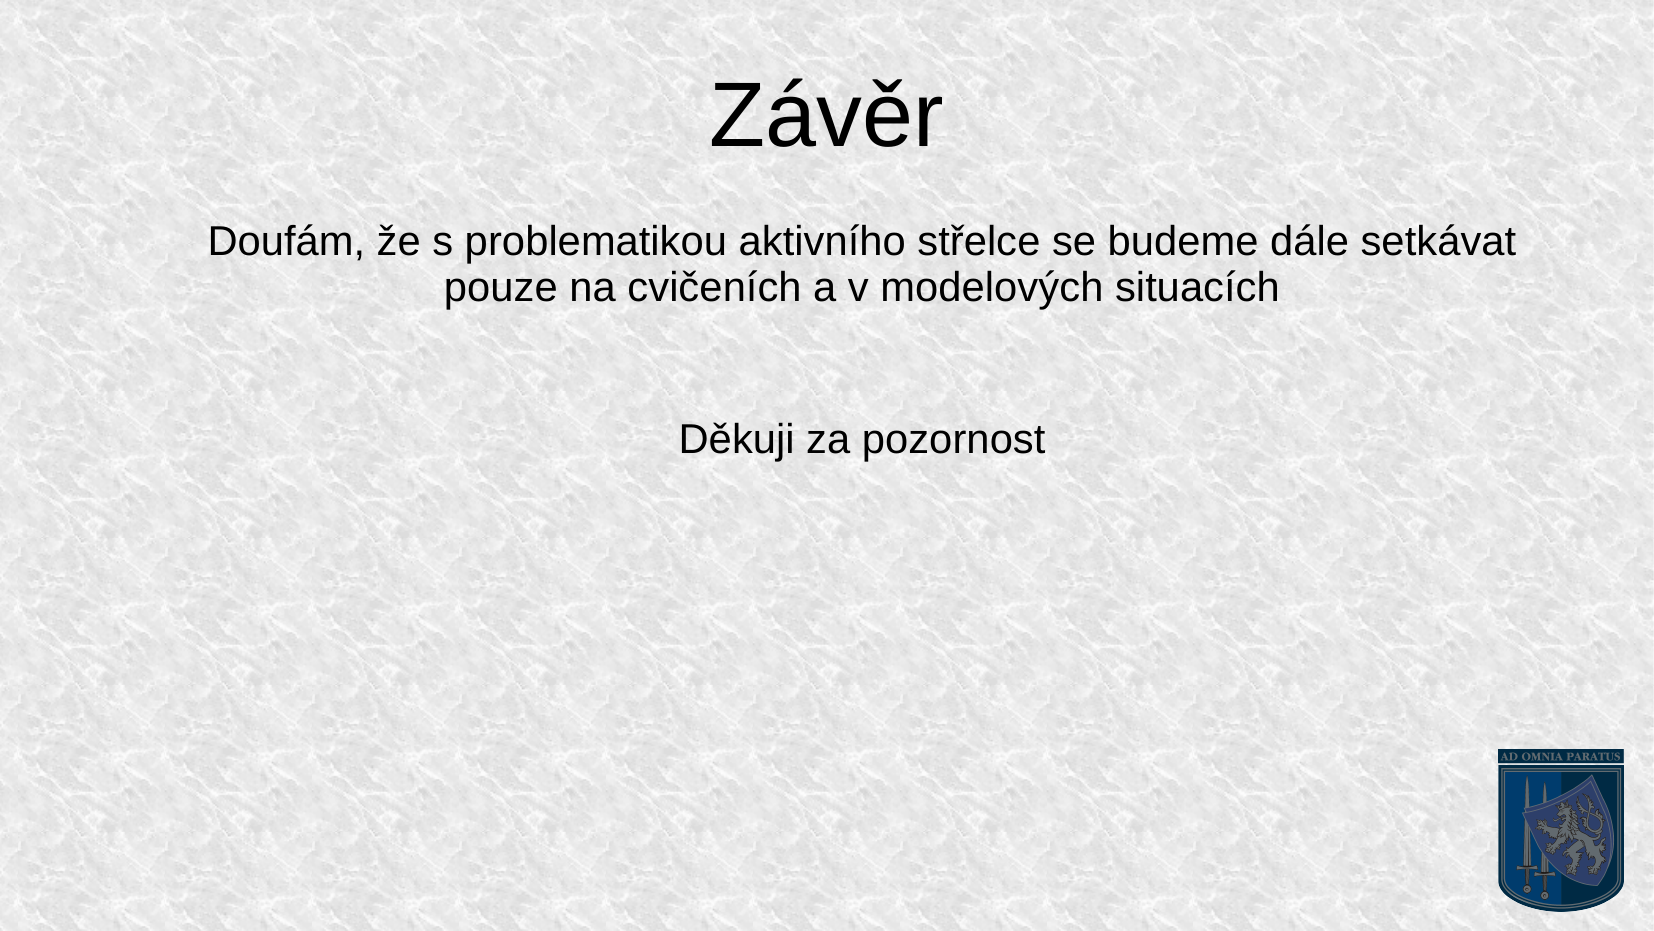

# Závěr
Doufám, že s problematikou aktivního střelce se budeme dále setkávat pouze na cvičeních a v modelových situacích
Děkuji za pozornost